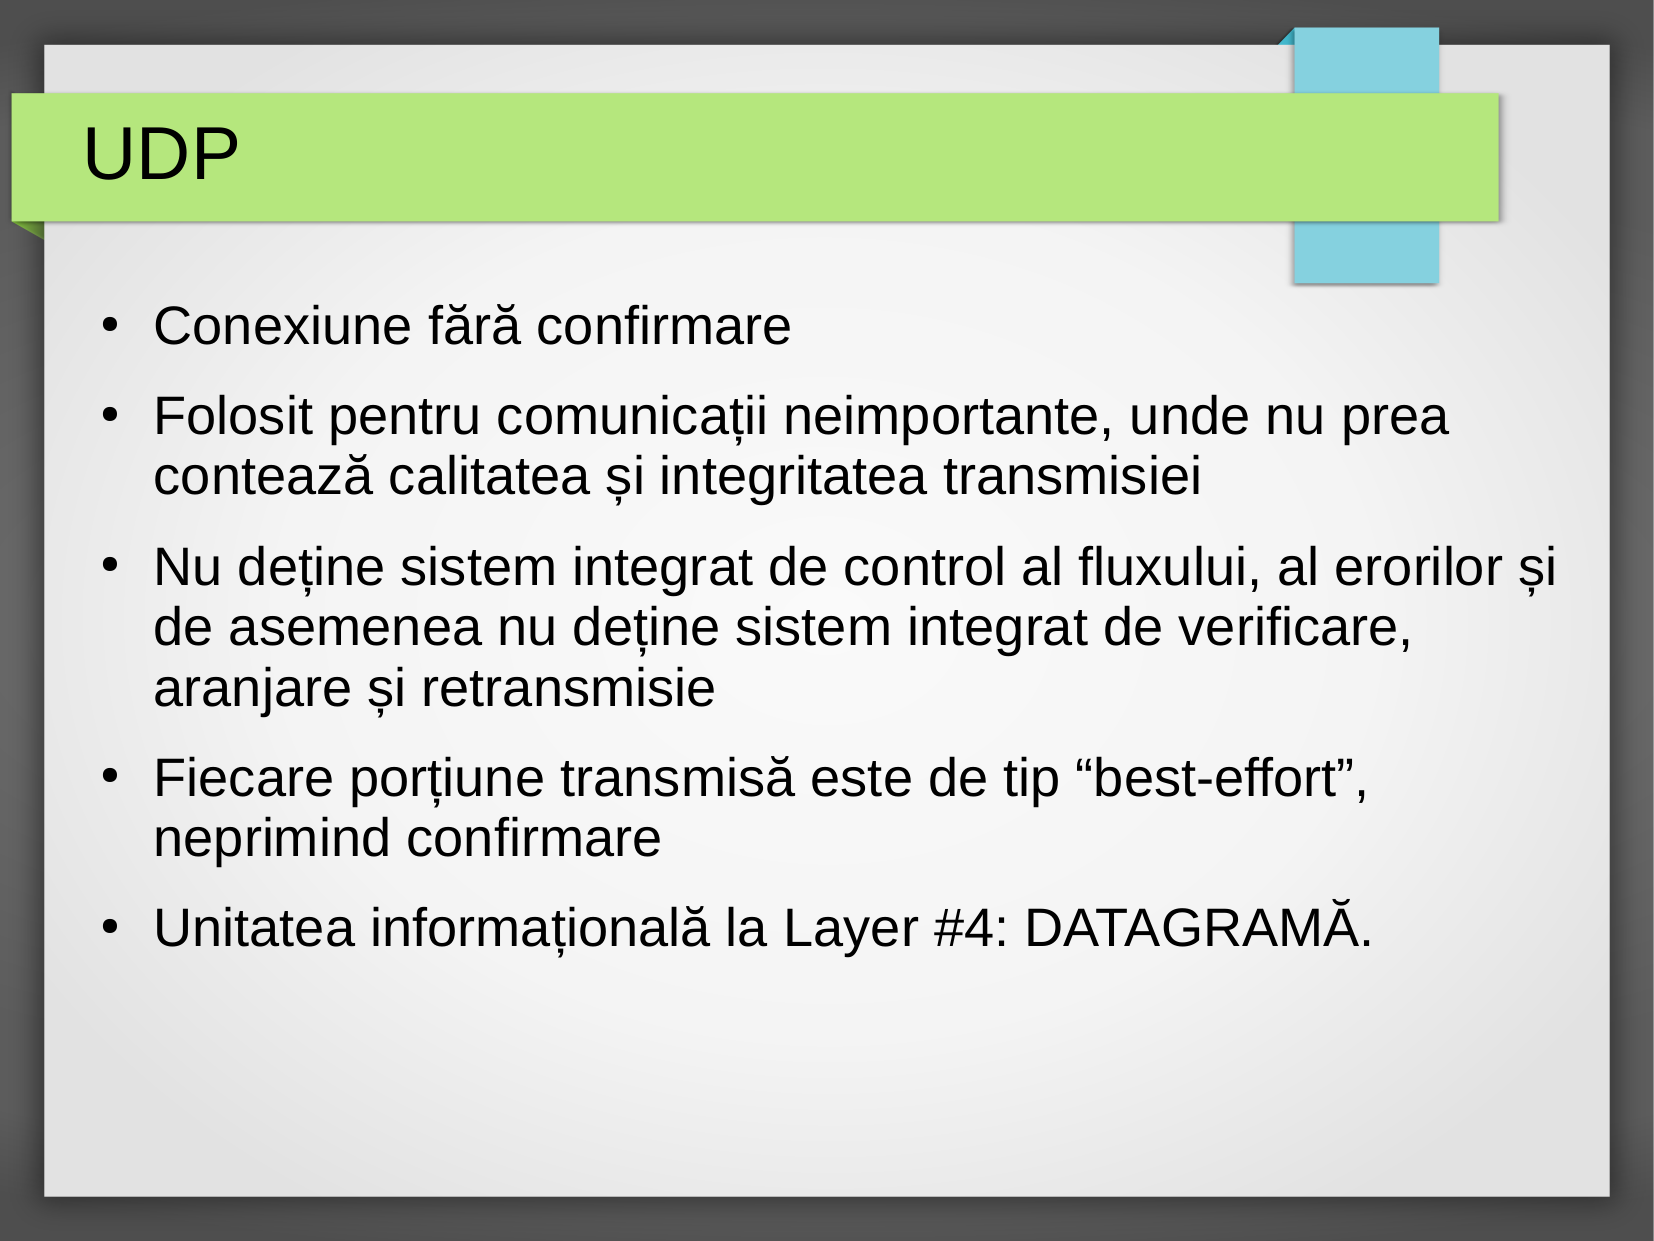

# UDP
Conexiune fără confirmare
Folosit pentru comunicații neimportante, unde nu prea contează calitatea și integritatea transmisiei
Nu deține sistem integrat de control al fluxului, al erorilor și de asemenea nu deține sistem integrat de verificare, aranjare și retransmisie
Fiecare porțiune transmisă este de tip “best-effort”, neprimind confirmare
Unitatea informațională la Layer #4: DATAGRAMĂ.